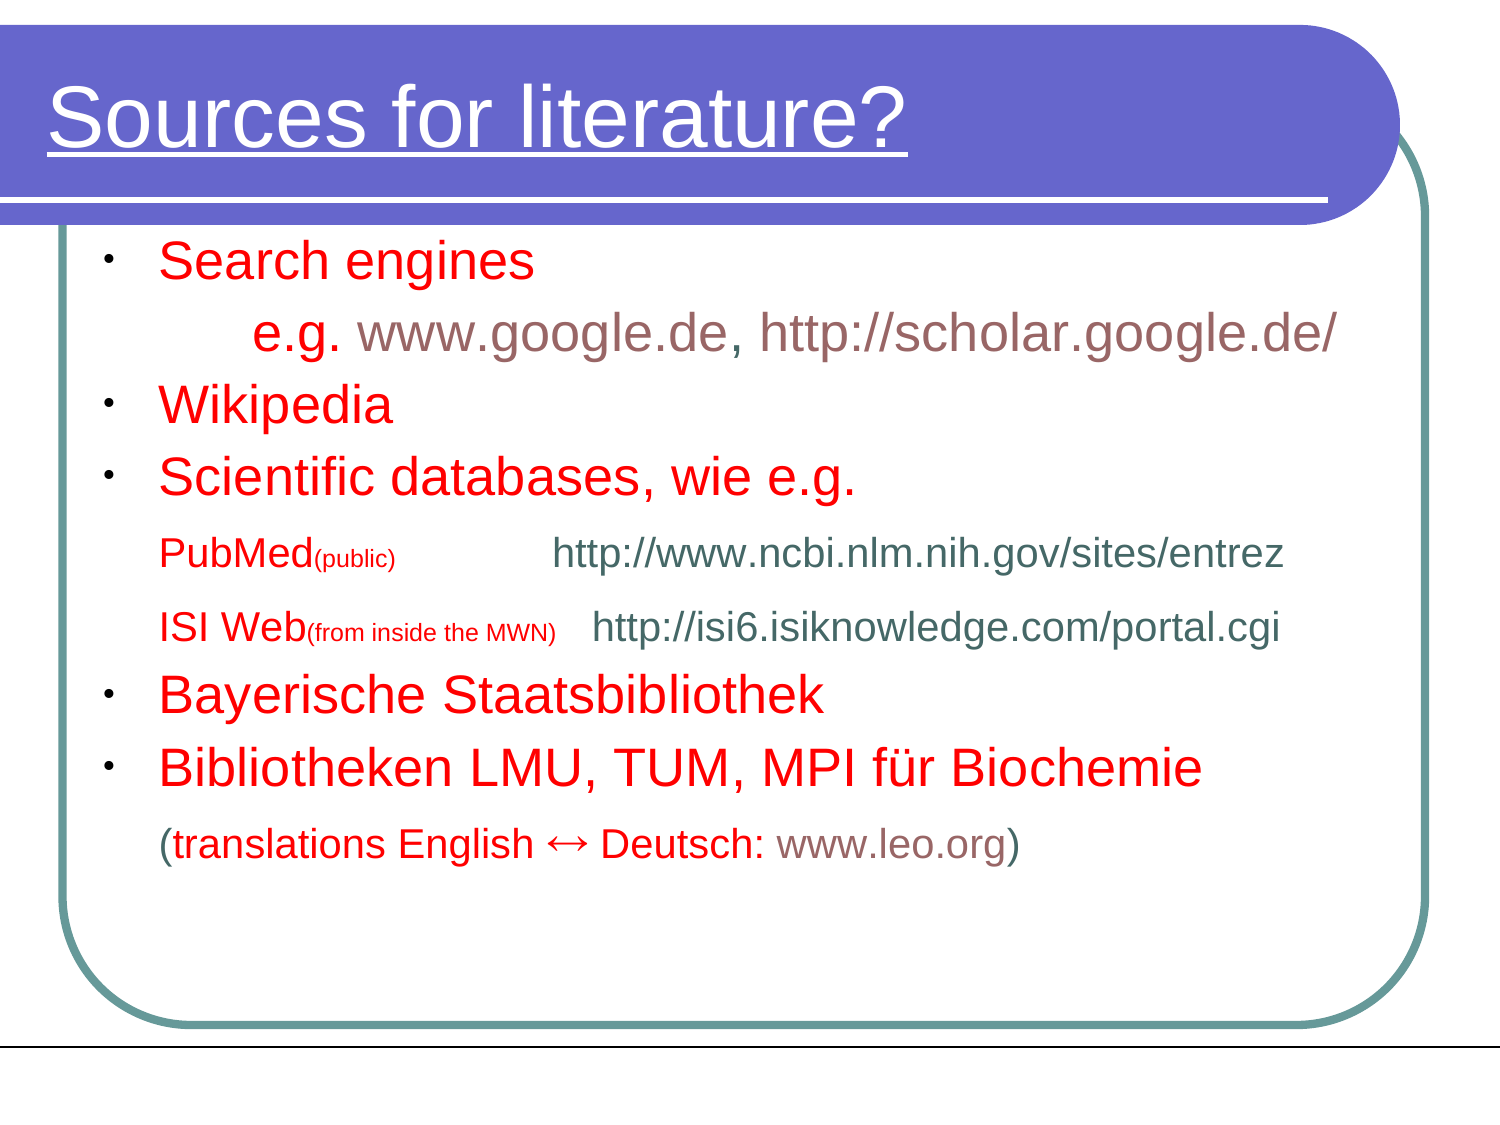

Sources for literature?
# Search engines
		e.g. www.google.de, http://scholar.google.de/
Wikipedia
Scientific databases, wie e.g.
	PubMed(public) 	http://www.ncbi.nlm.nih.gov/sites/entrez
	ISI Web(from inside the MWN) http://isi6.isiknowledge.com/portal.cgi
Bayerische Staatsbibliothek
Bibliotheken LMU, TUM, MPI für Biochemie
	(translations English  Deutsch: www.leo.org)